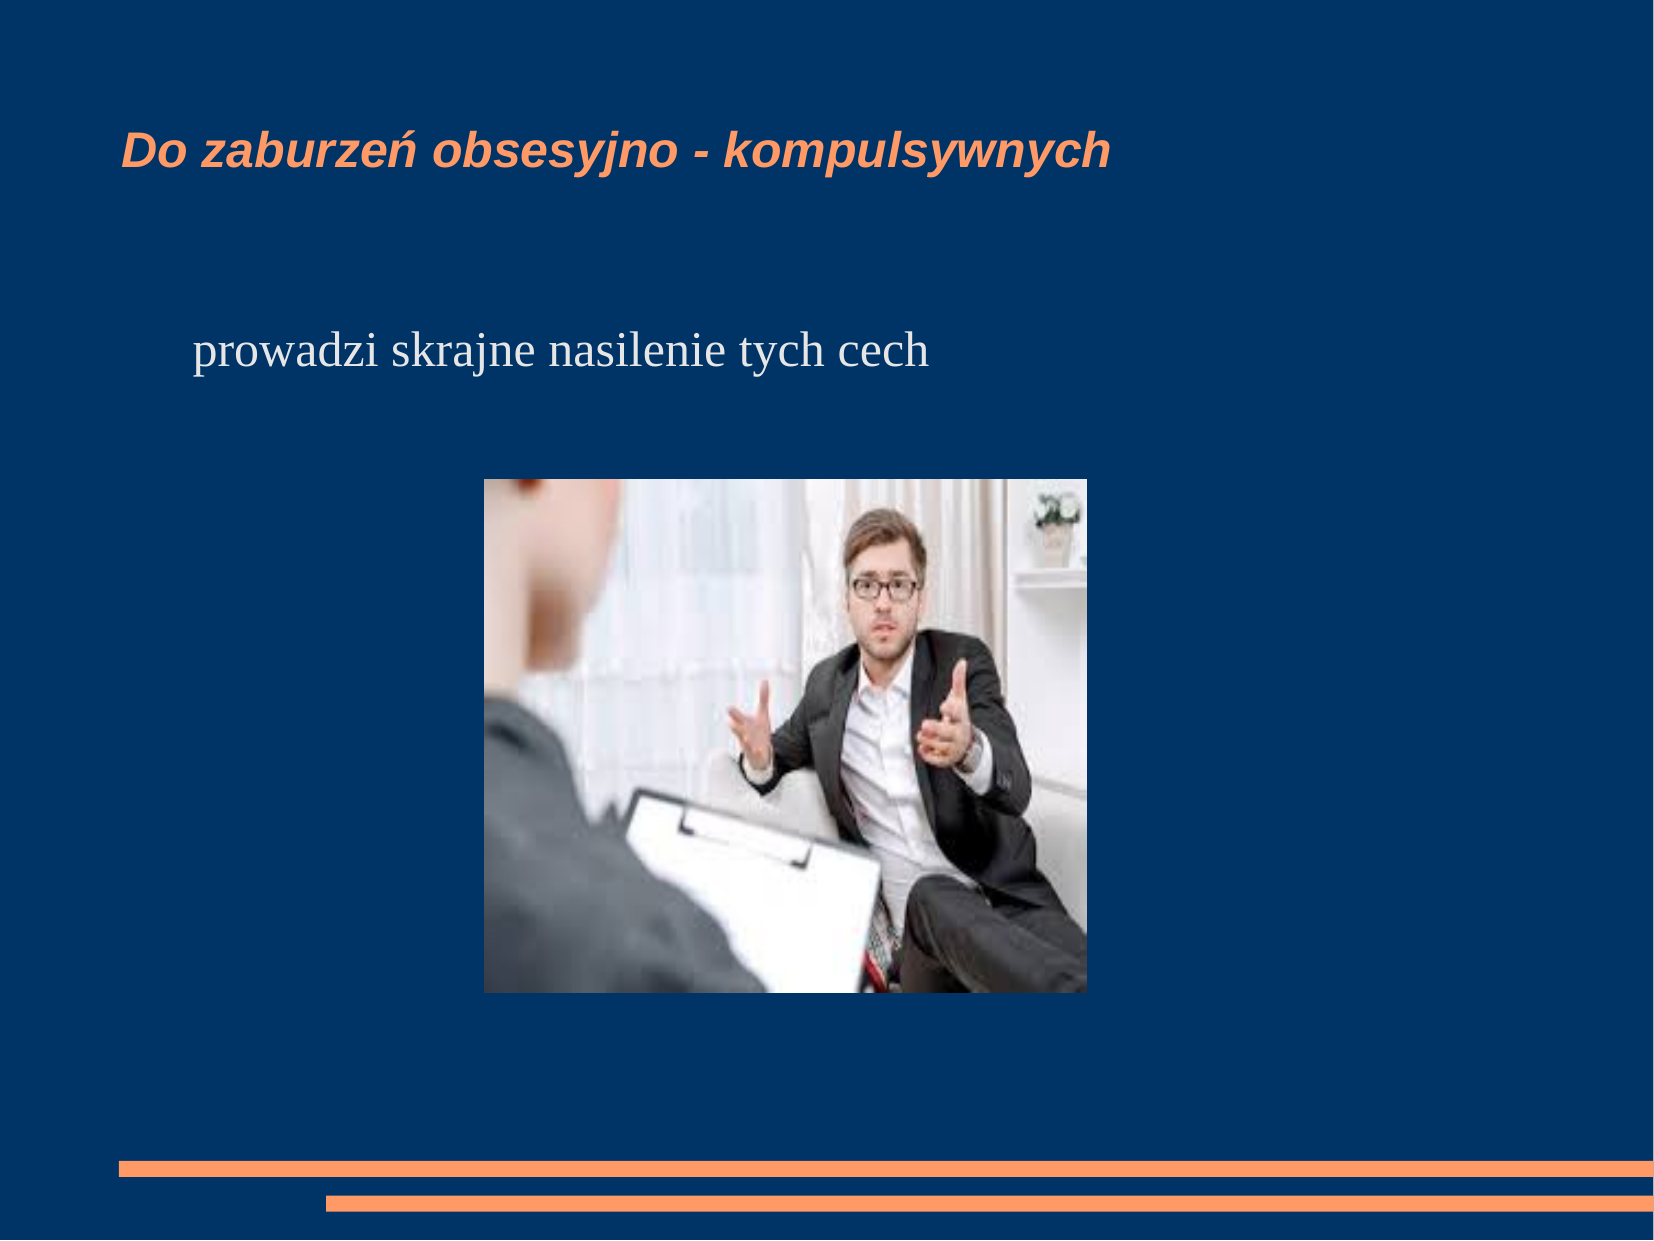

# Do zaburzeń obsesyjno - kompulsywnych
prowadzi skrajne nasilenie tych cech